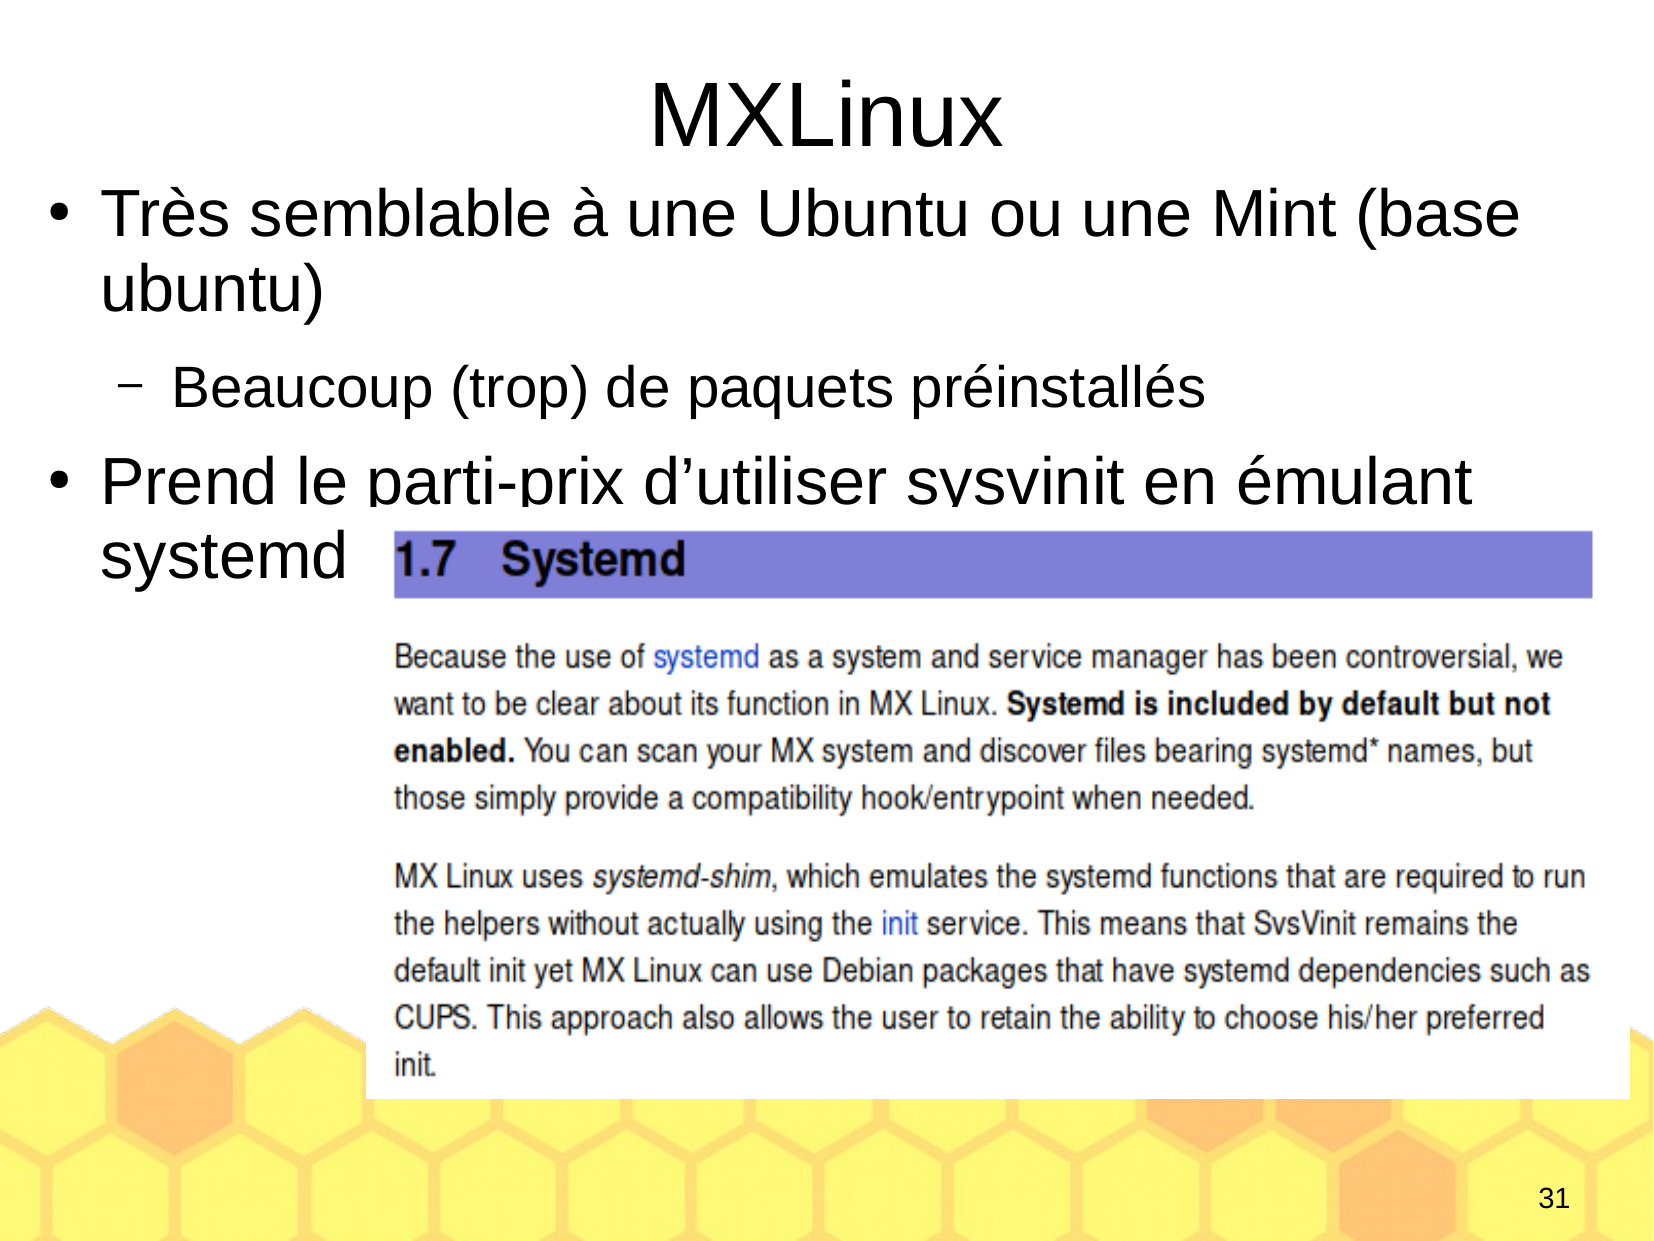

# MXLinux
Très semblable à une Ubuntu ou une Mint (base ubuntu)
Beaucoup (trop) de paquets préinstallés
Prend le parti-prix d’utiliser sysvinit en émulant systemd
31